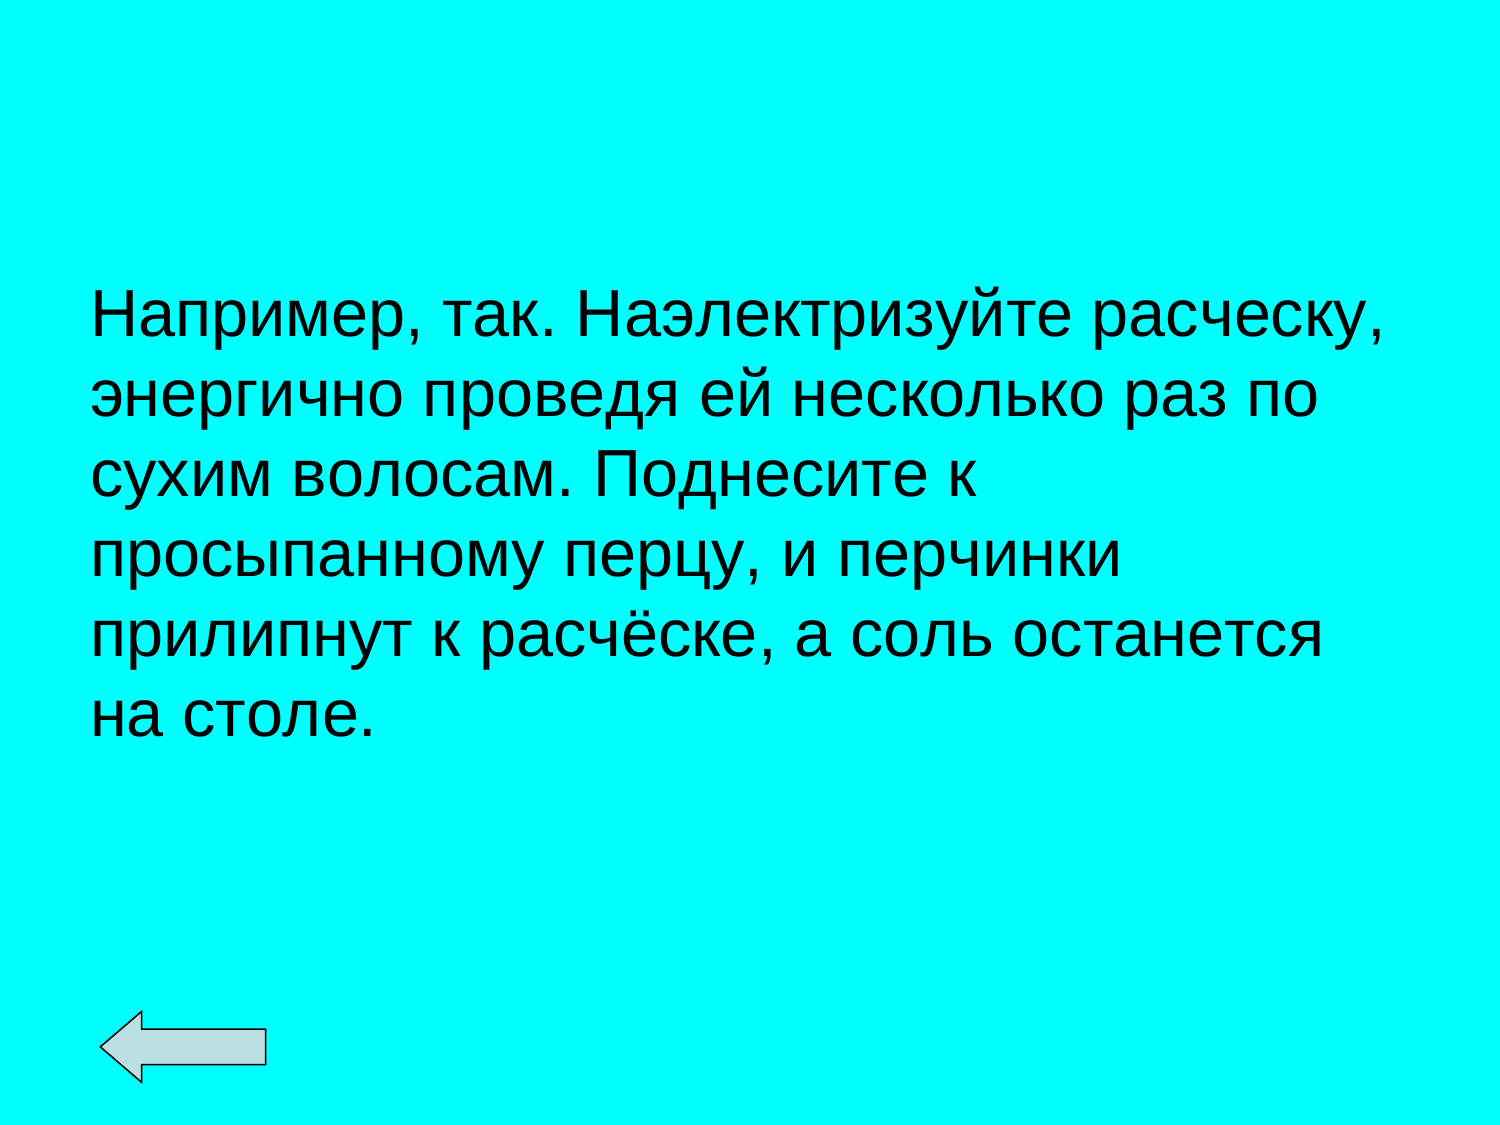

#
Например, так. Наэлектризуйте расческу, энергично проведя ей несколько раз по сухим волосам. Поднесите к просыпанному перцу, и перчинки прилипнут к расчёске, а соль останется на столе.